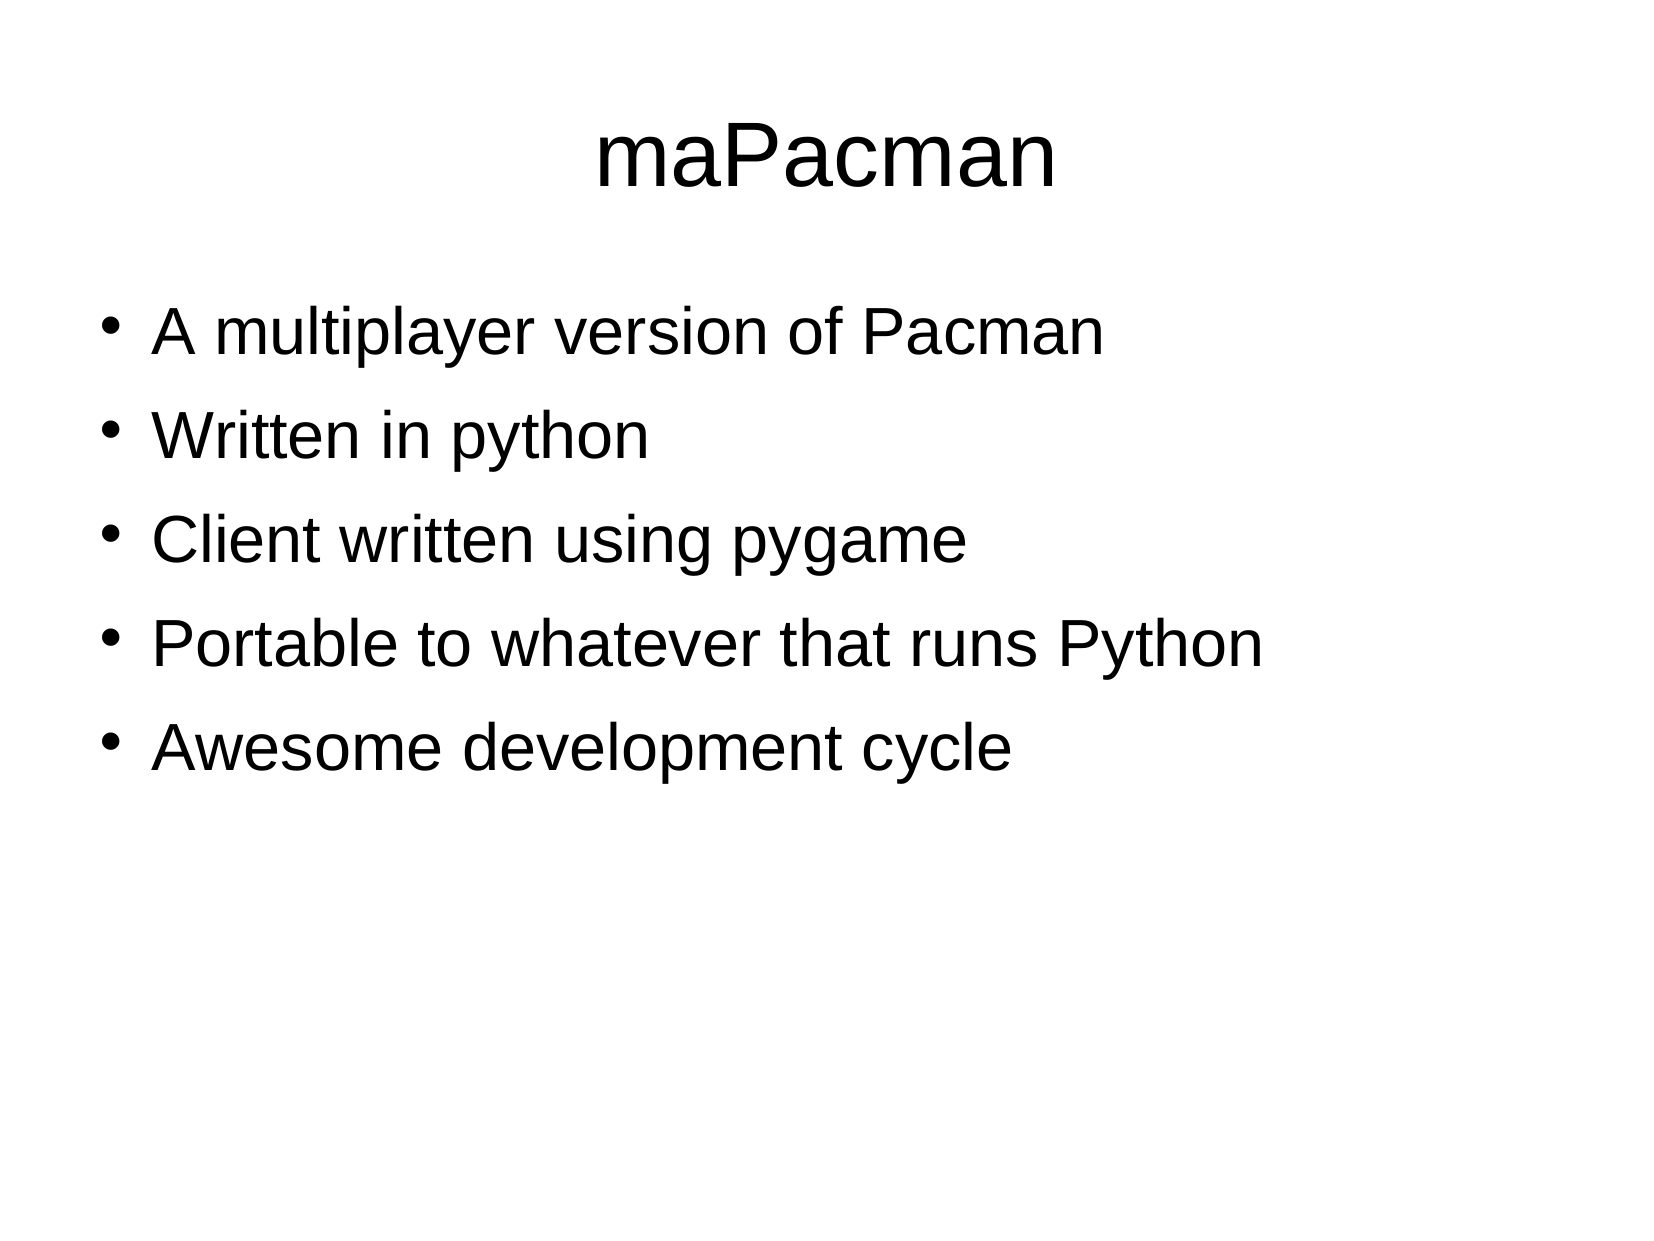

# maPacman
A multiplayer version of Pacman
Written in python
Client written using pygame
Portable to whatever that runs Python
Awesome development cycle